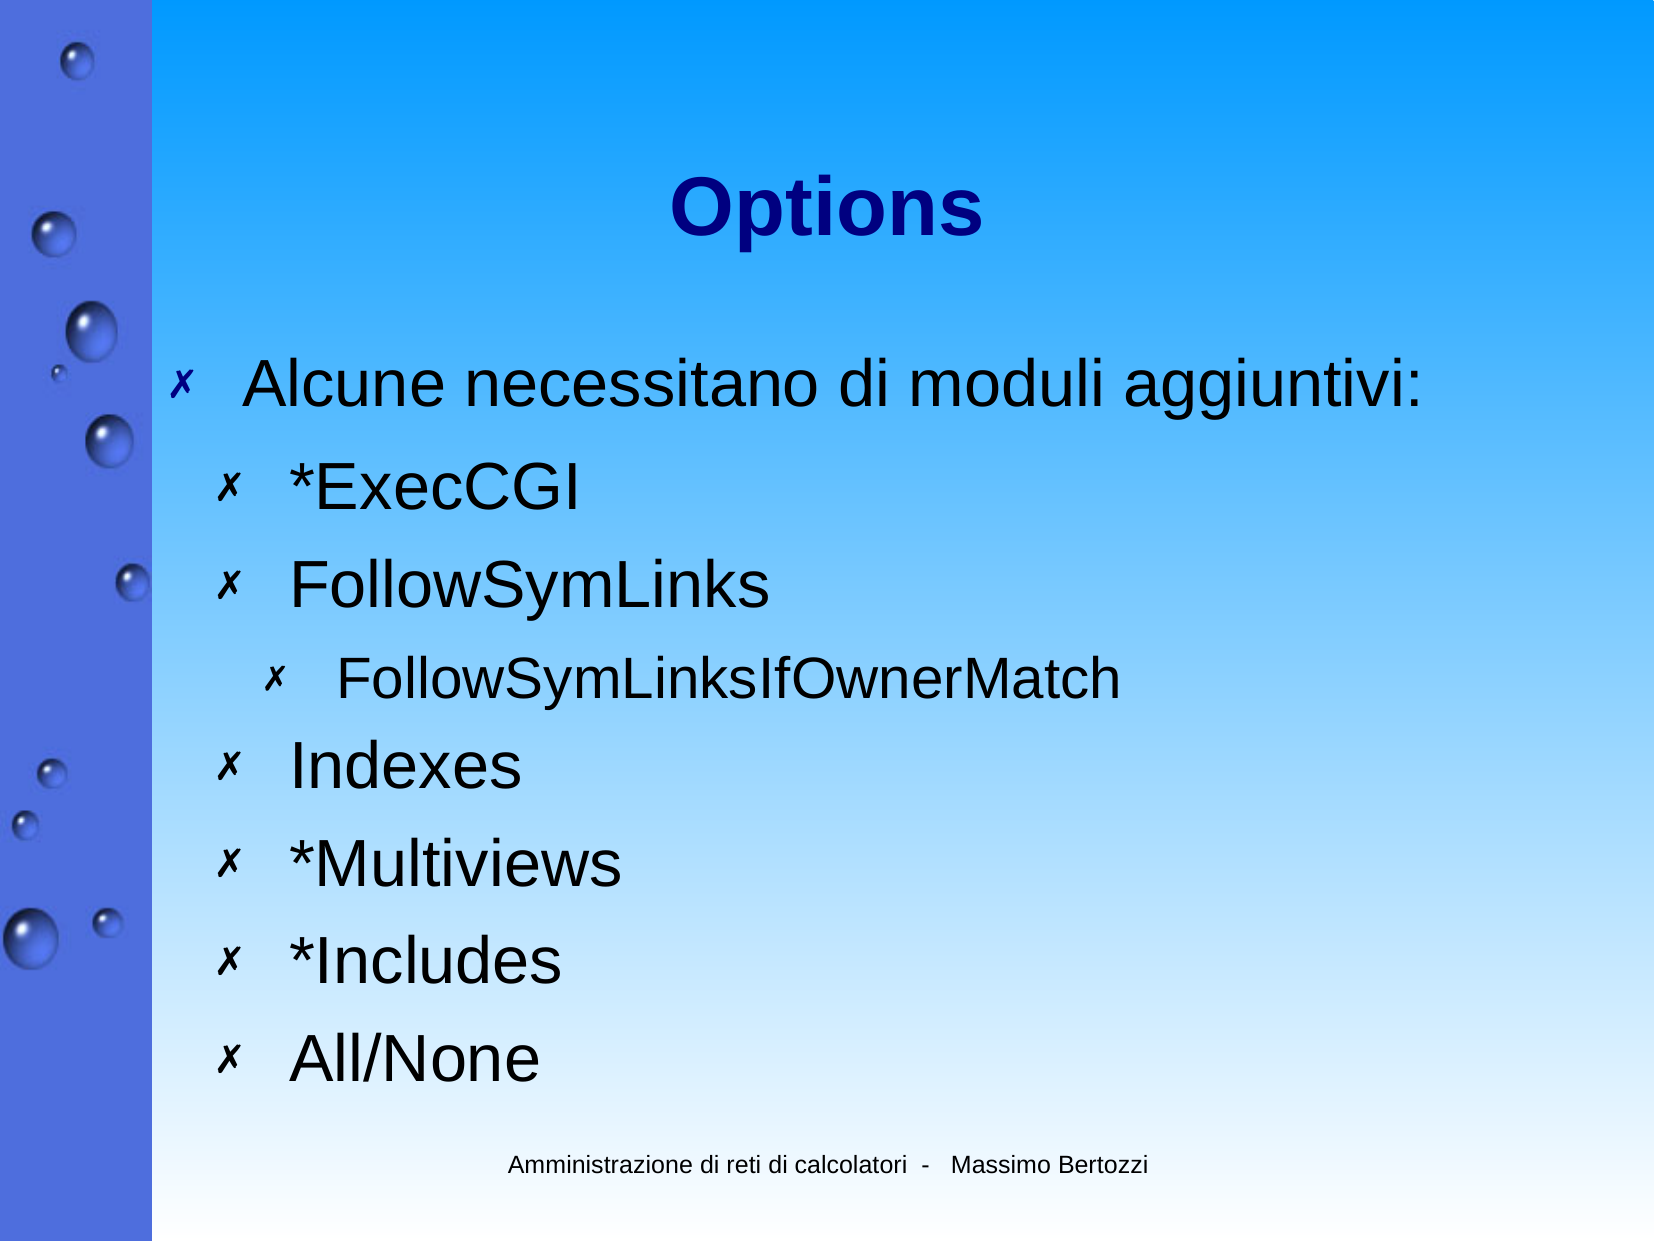

# Options
Alcune necessitano di moduli aggiuntivi:
*ExecCGI
FollowSymLinks
FollowSymLinksIfOwnerMatch
Indexes
*Multiviews
*Includes
All/None